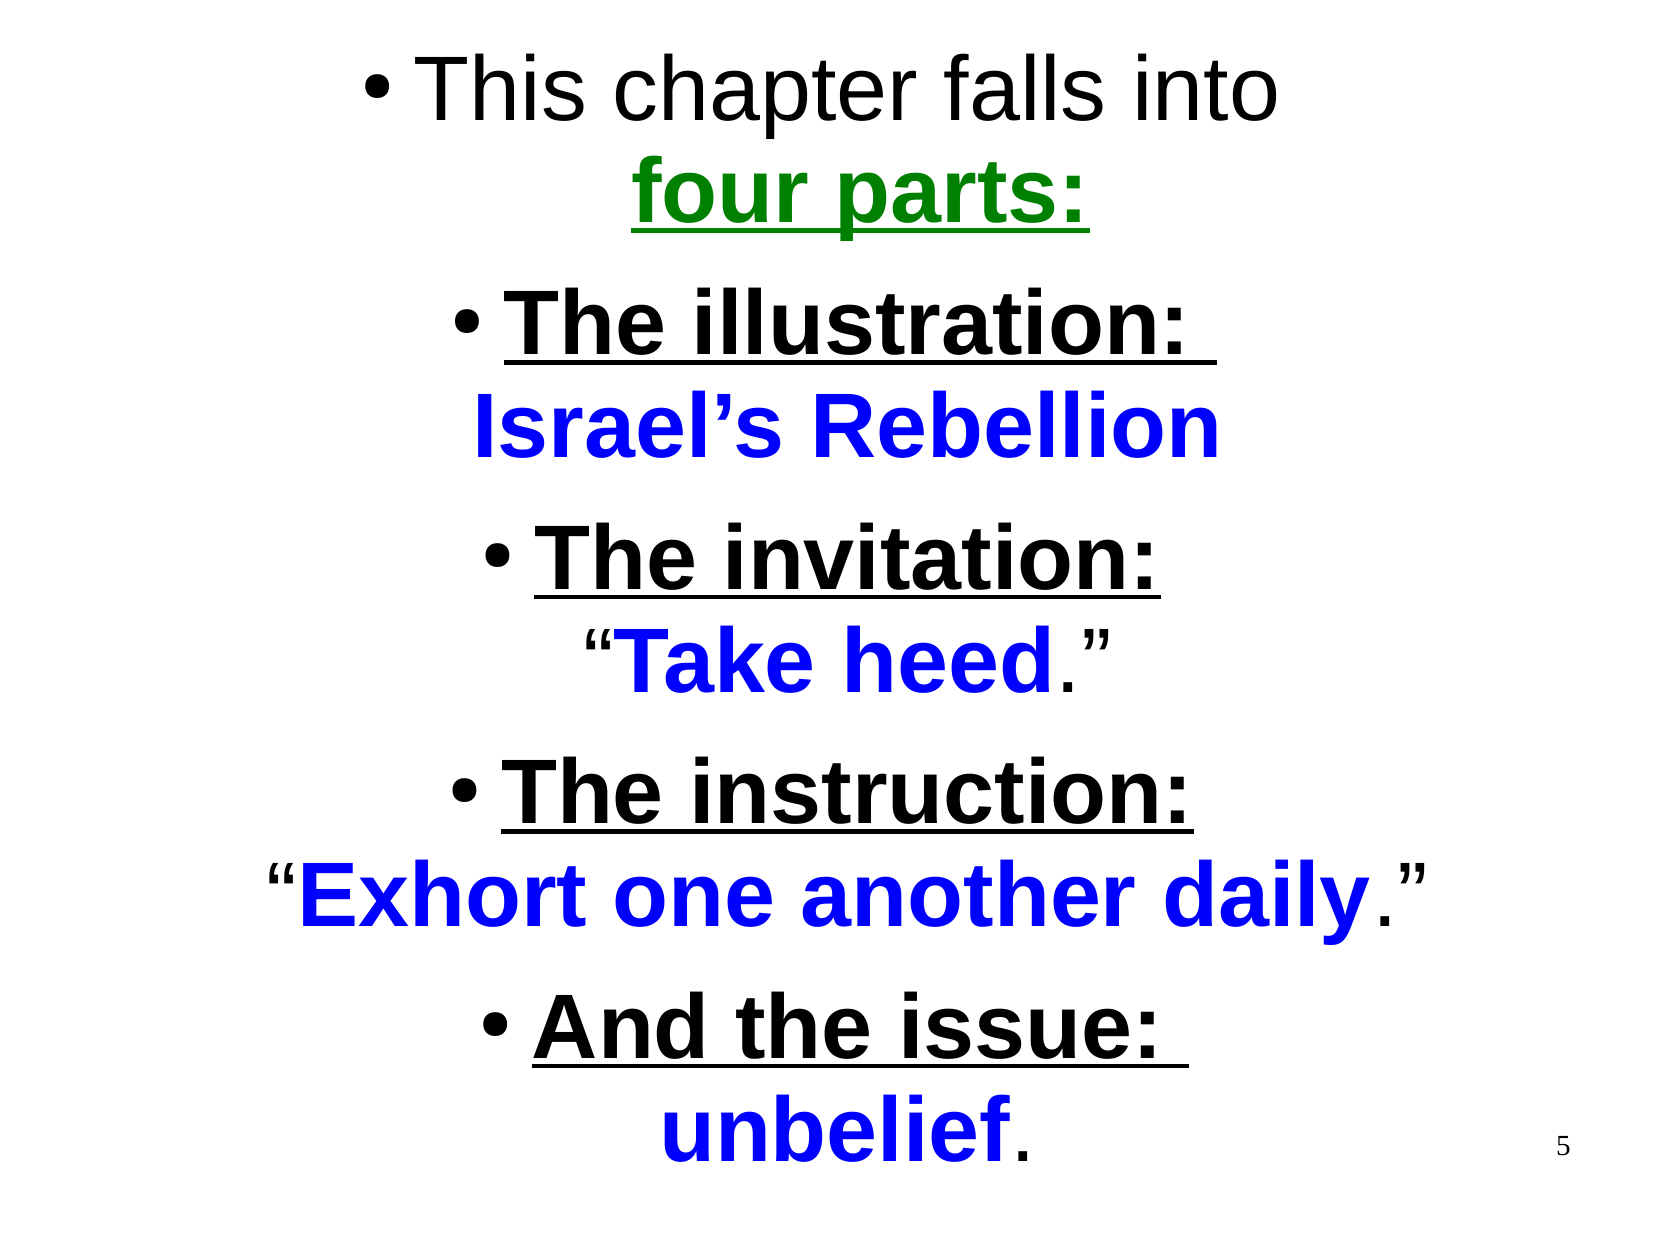

# This chapter falls into four parts:
The illustration:
Israel’s Rebellion
The invitation:
“Take heed.”
The instruction:
“Exhort one another daily.”
And the issue:
unbelief.
5